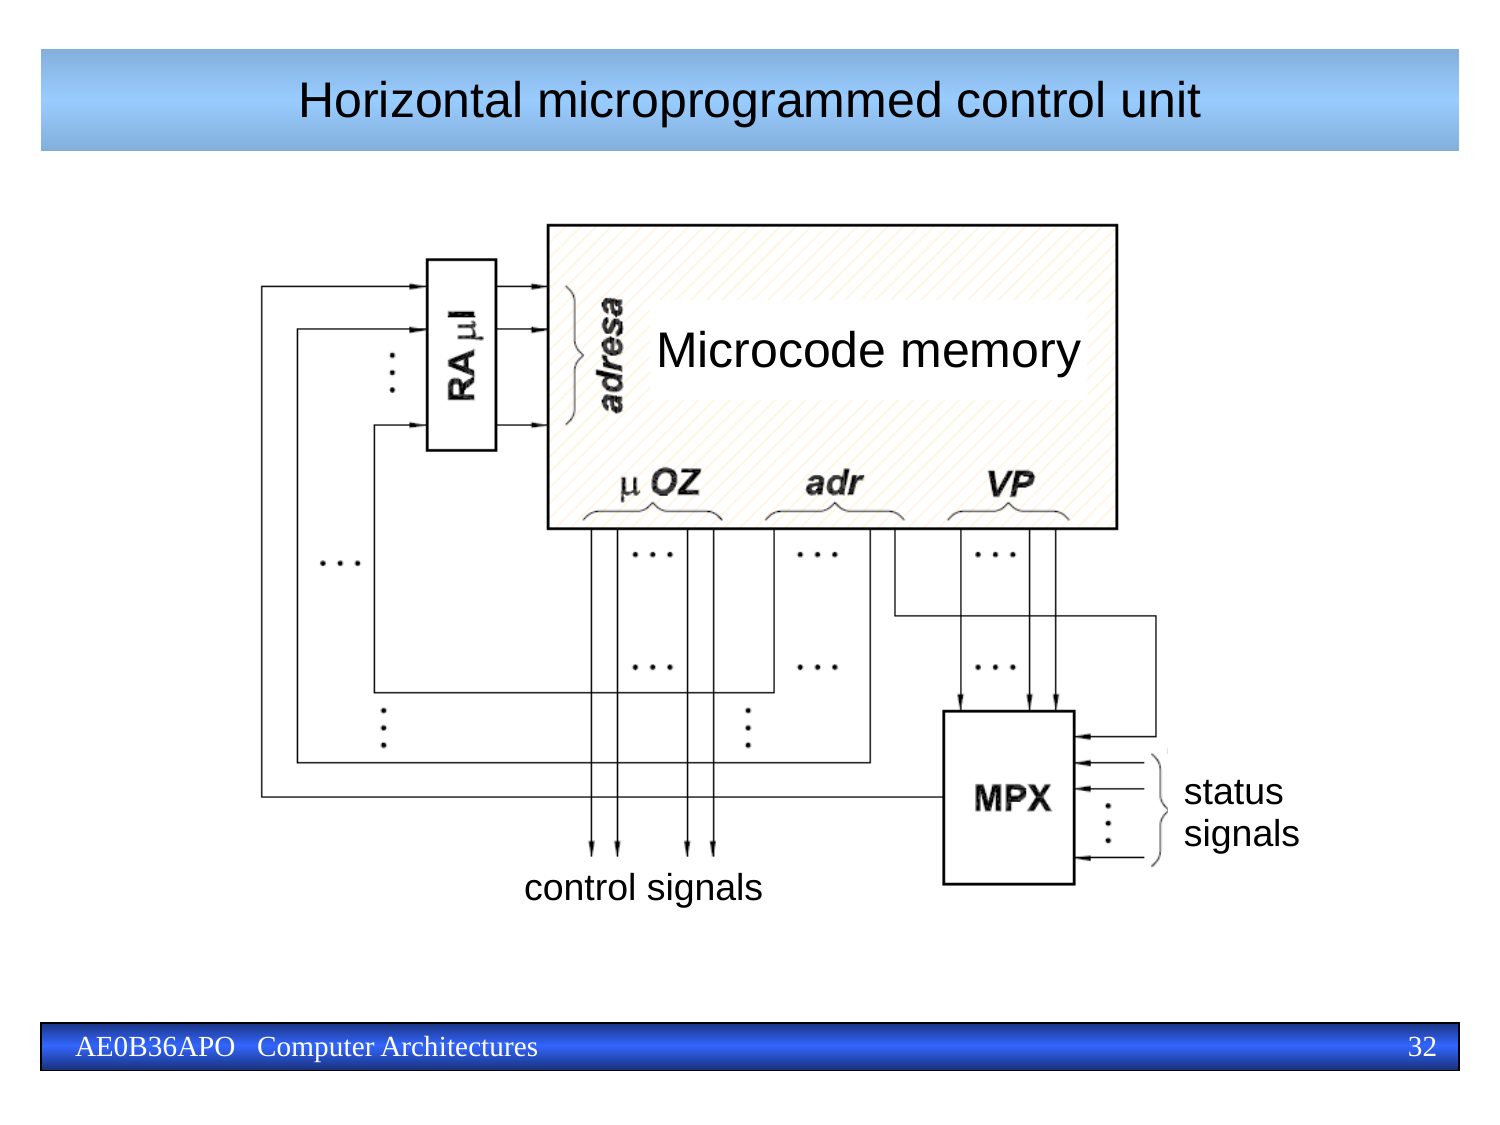

# Horizontal microprogrammed control unit
Microcode memory
status
signals
control signals
AE0B36APO Computer Architectures
32